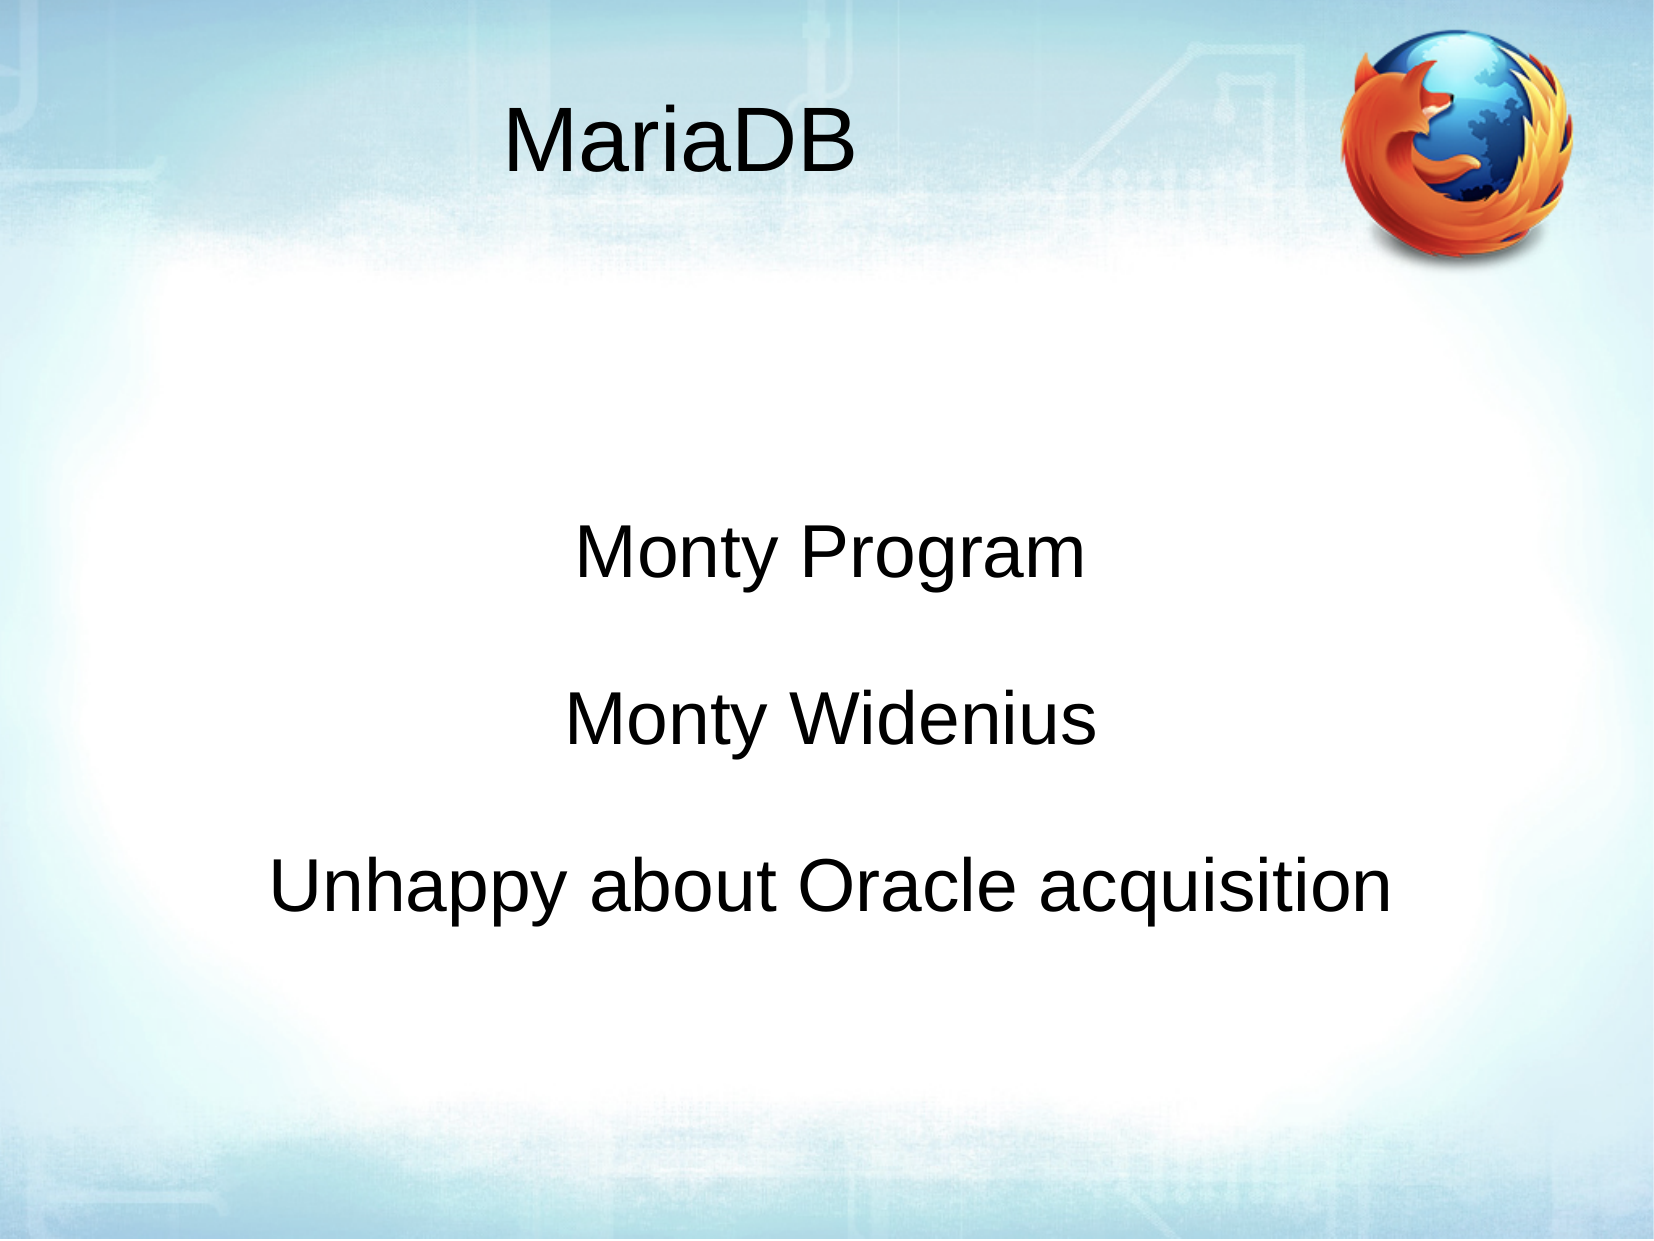

# MariaDB
Monty Program
Monty Widenius
Unhappy about Oracle acquisition